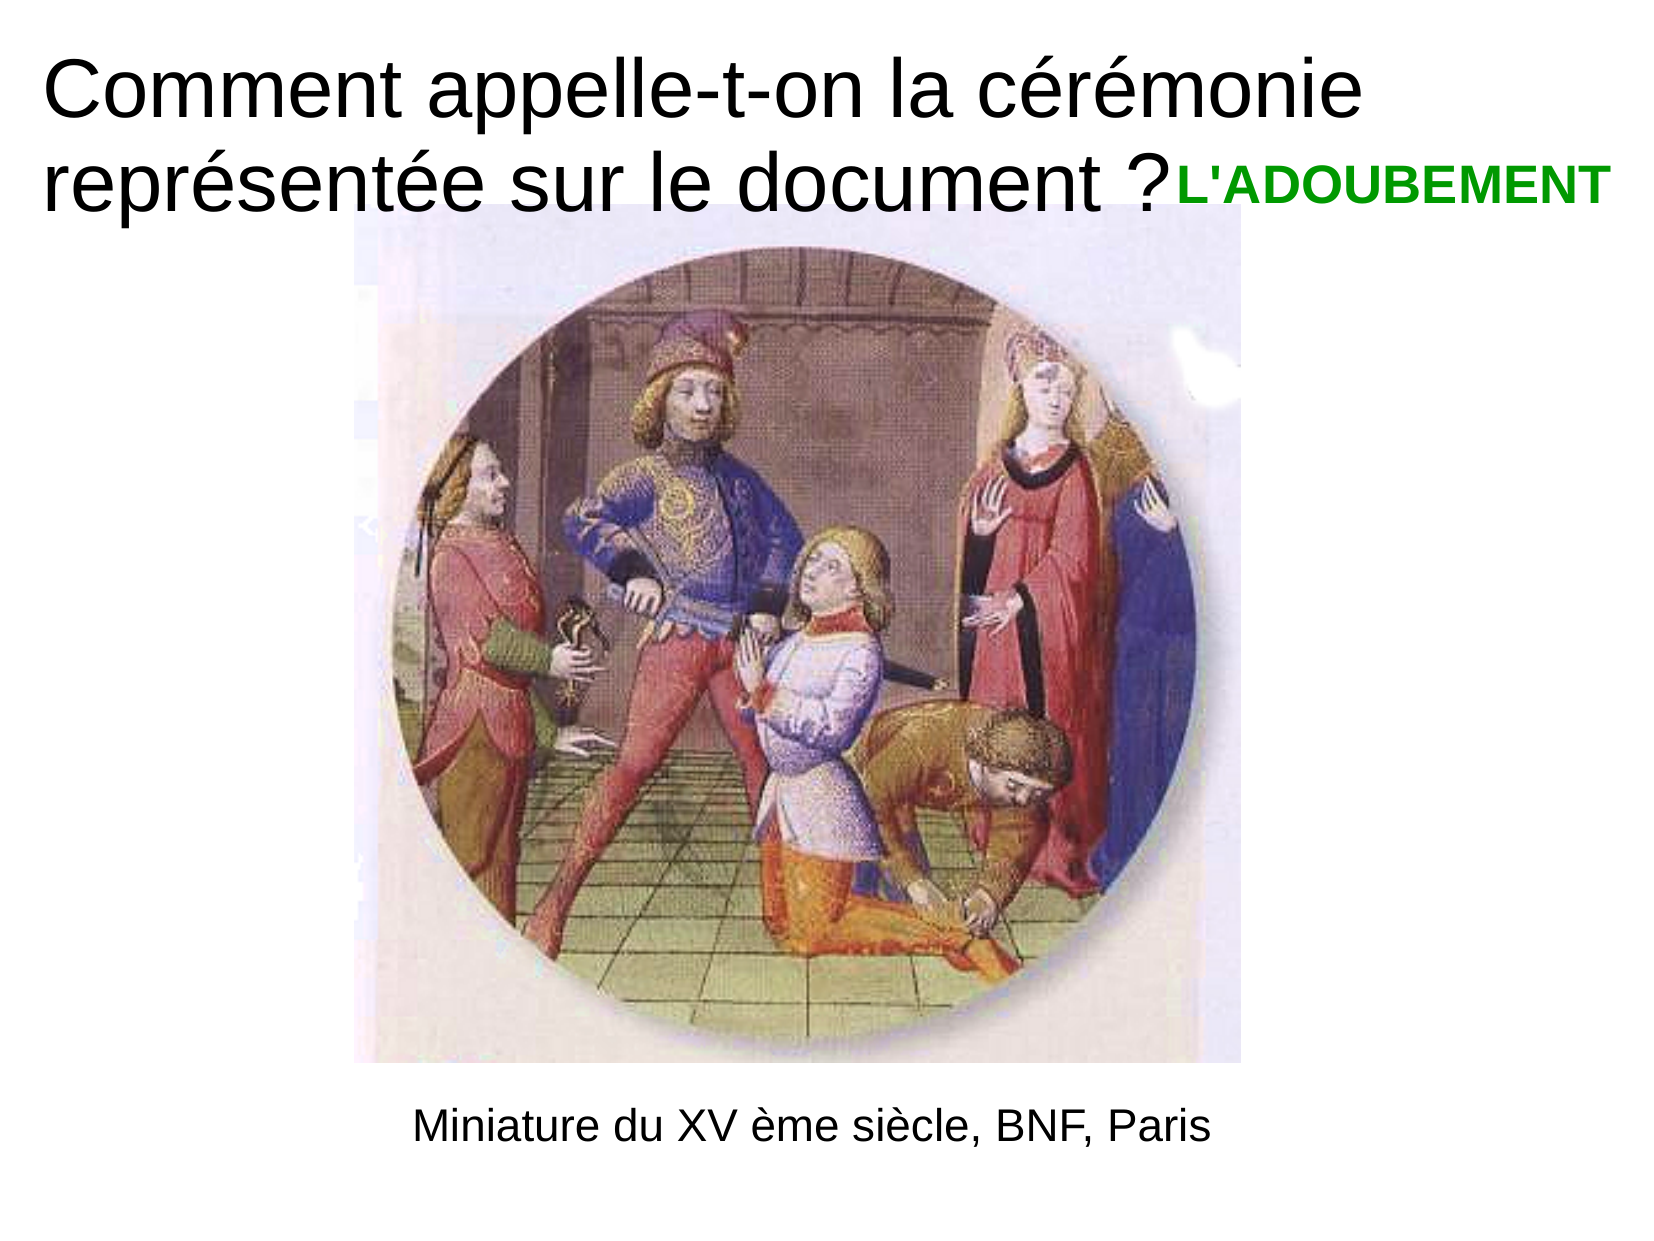

Comment appelle-t-on la cérémonie
représentée sur le document ?
L'ADOUBEMENT
Miniature du XV ème siècle, BNF, Paris